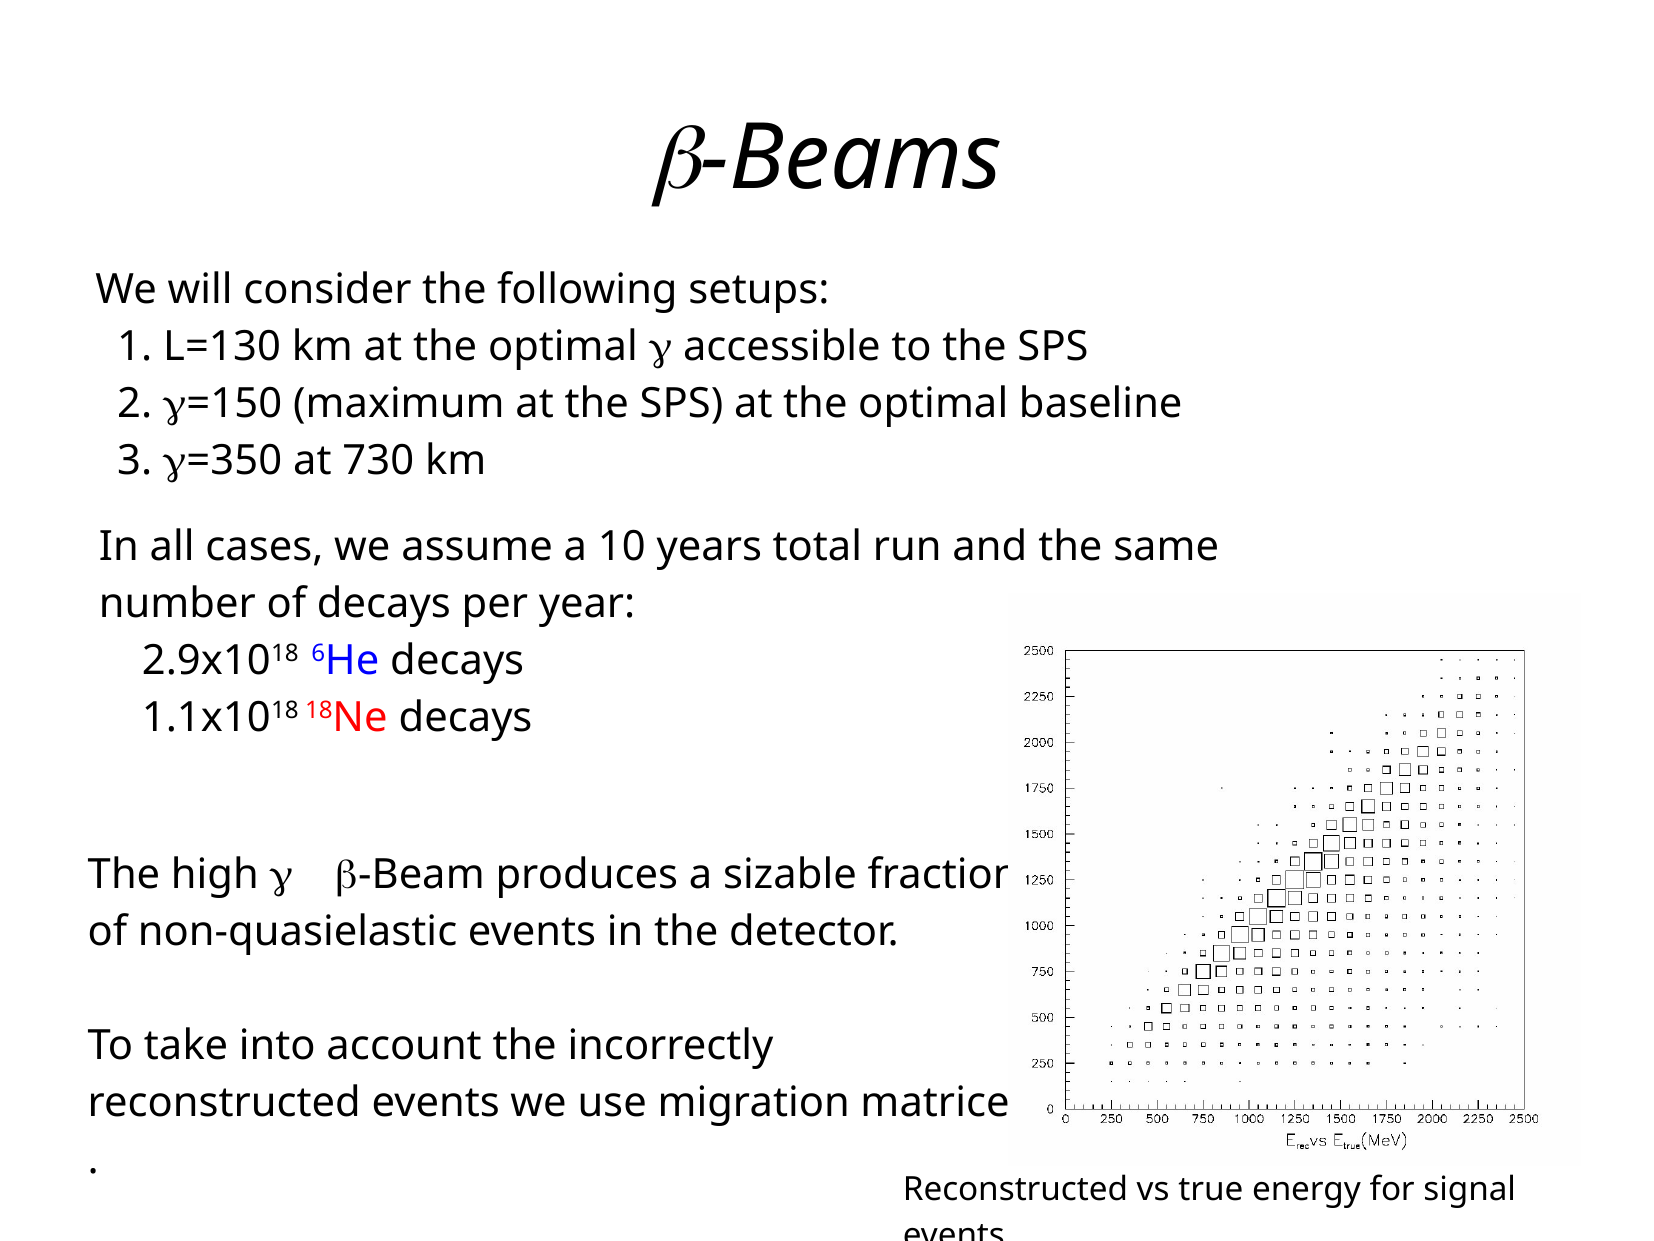

# b-Beams
We will consider the following setups:
 1. L=130 km at the optimal g accessible to the SPS
 2. g=150 (maximum at the SPS) at the optimal baseline
 3. g=350 at 730 km
In all cases, we assume a 10 years total run and the same number of decays per year:
 2.9x1018 6He decays
 1.1x1018 18Ne decays
The high g b-Beam produces a sizable fraction of non-quasielastic events in the detector.
To take into account the incorrectly reconstructed events we use migration matrices .
35
Reconstructed vs true energy for signal events